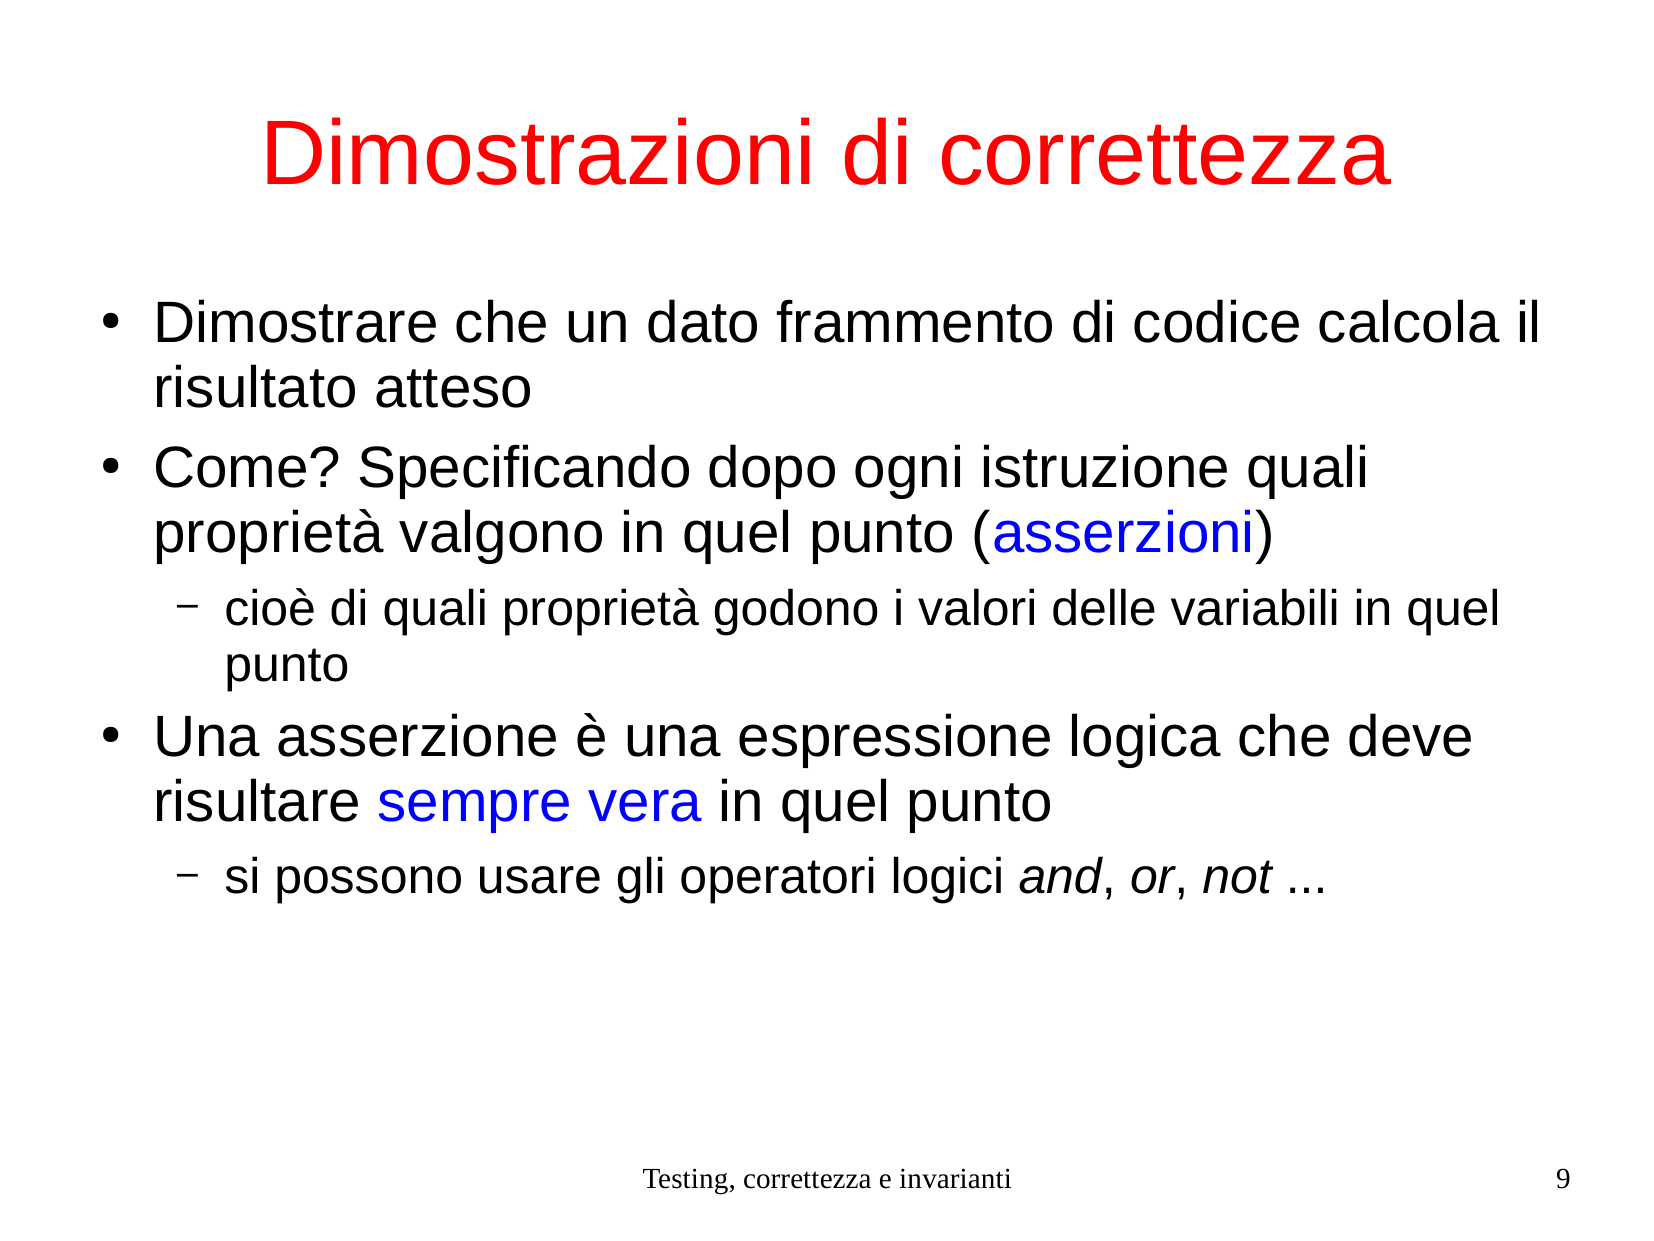

# Dimostrazioni di correttezza
Dimostrare che un dato frammento di codice calcola il risultato atteso
Come? Specificando dopo ogni istruzione quali proprietà valgono in quel punto (asserzioni)
cioè di quali proprietà godono i valori delle variabili in quel punto
Una asserzione è una espressione logica che deve risultare sempre vera in quel punto
si possono usare gli operatori logici and, or, not ...
Testing, correttezza e invarianti
9